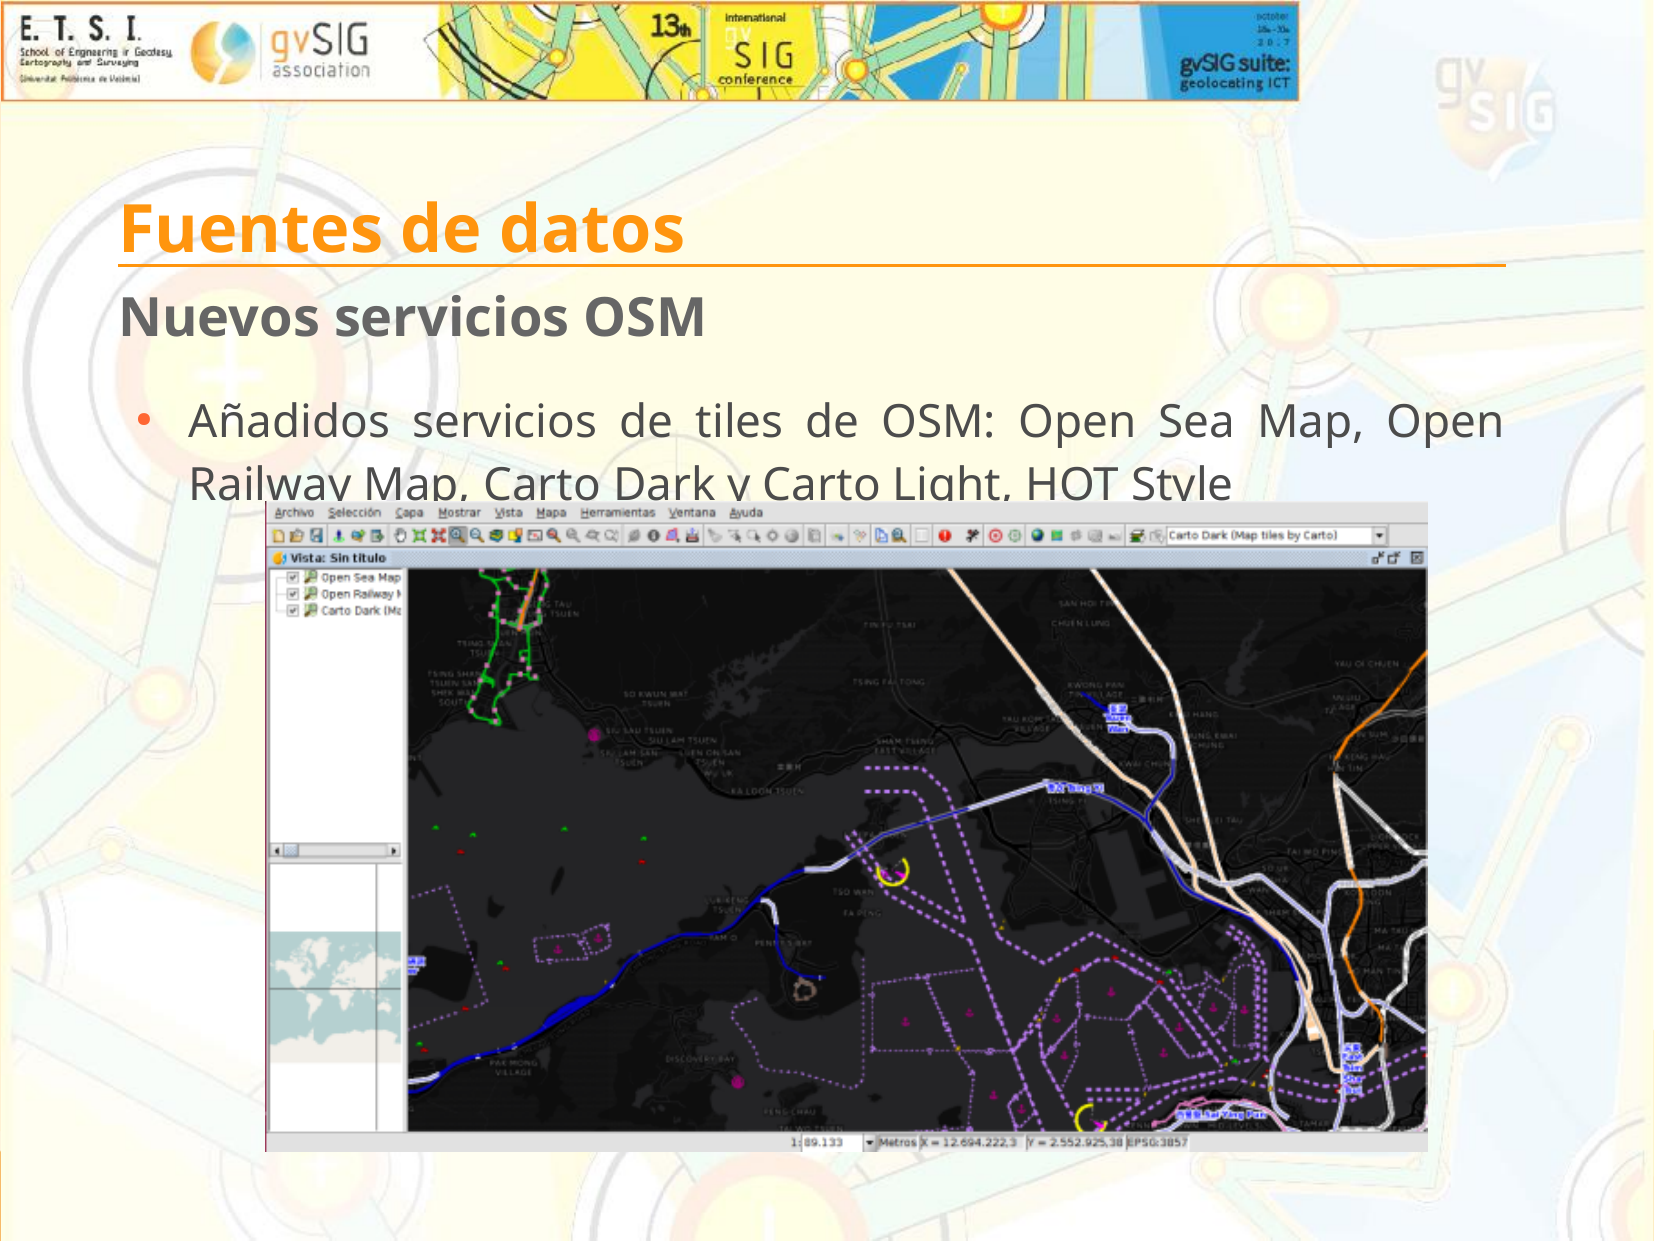

# Fuentes de datos
Nuevos servicios OSM
Añadidos servicios de tiles de OSM: Open Sea Map, Open Railway Map, Carto Dark y Carto Light, HOT Style